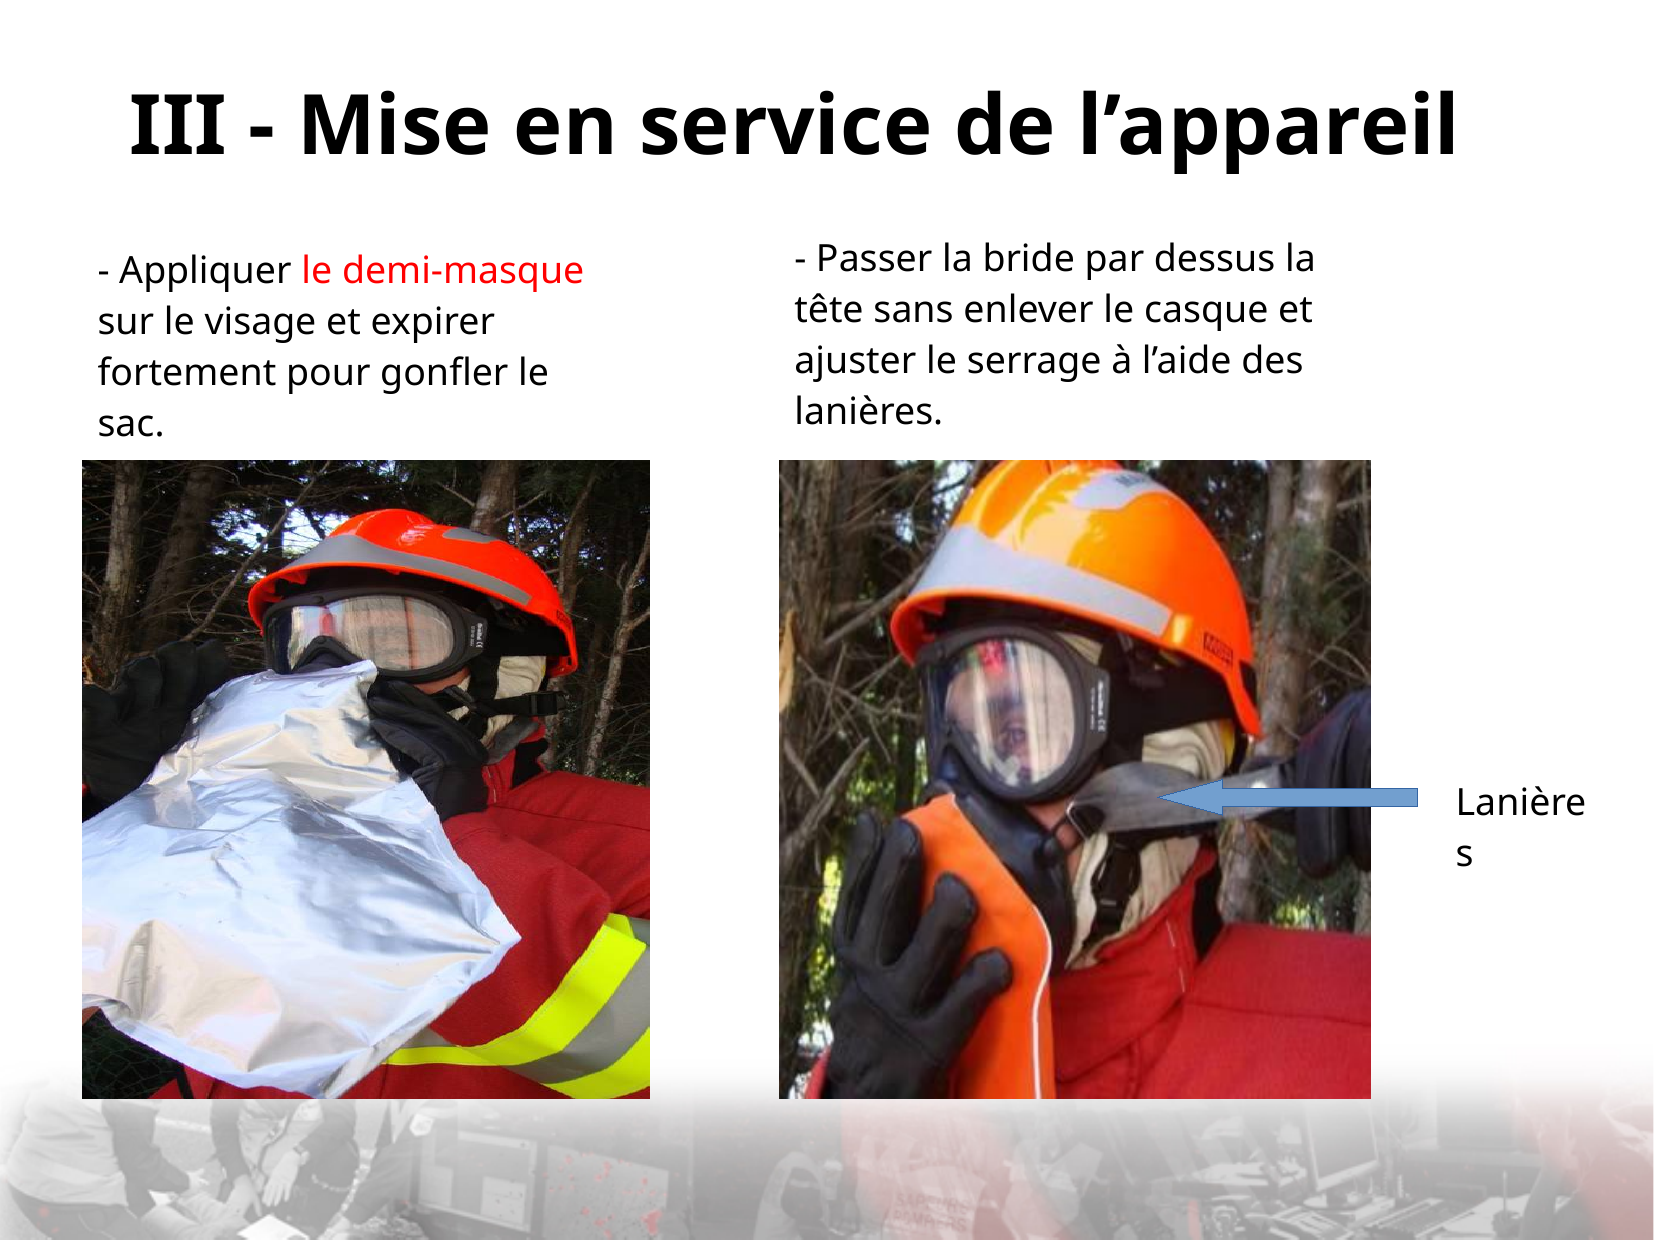

# III - Mise en service de l’appareil
- Passer la bride par dessus la tête sans enlever le casque et ajuster le serrage à l’aide des lanières.
- Appliquer le demi-masque sur le visage et expirer fortement pour gonfler le sac.
Lanières